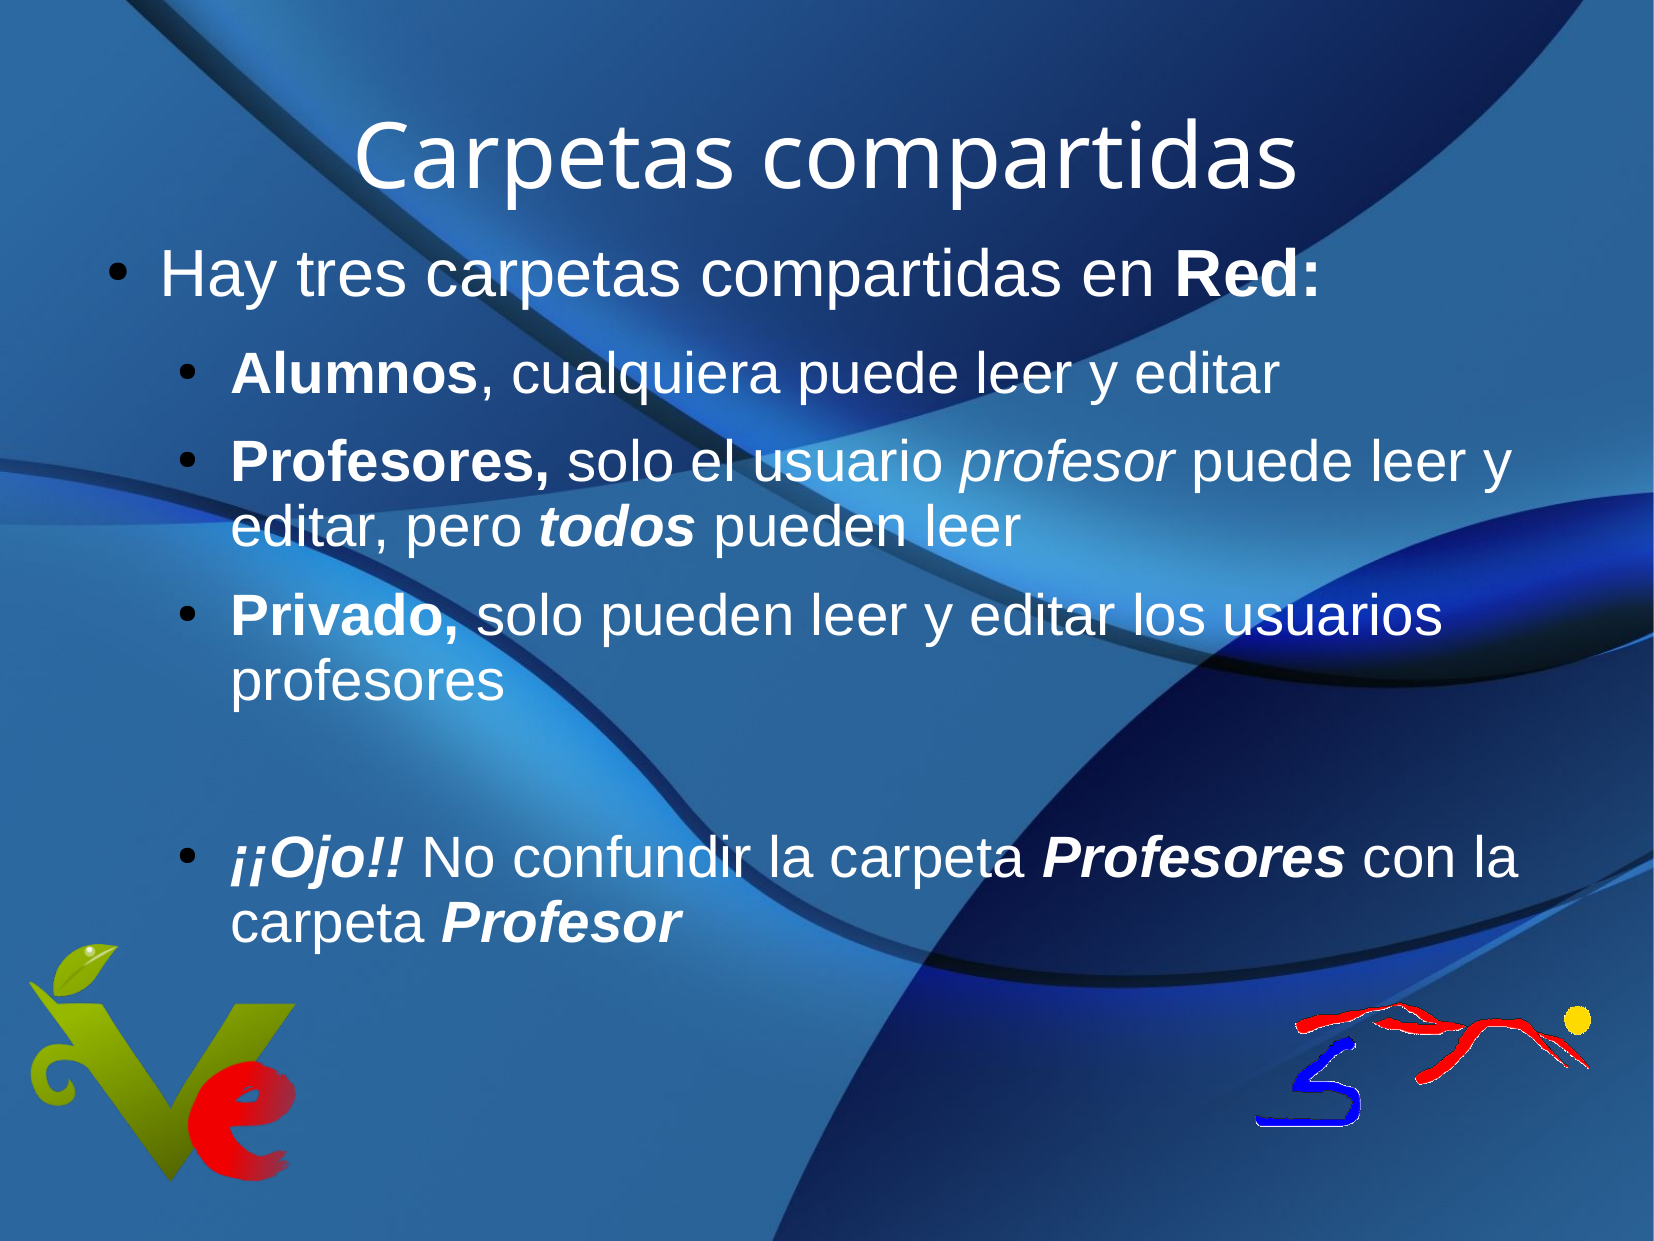

# Carpetas compartidas
Hay tres carpetas compartidas en Red:
Alumnos, cualquiera puede leer y editar
Profesores, solo el usuario profesor puede leer y editar, pero todos pueden leer
Privado, solo pueden leer y editar los usuarios profesores
¡¡Ojo!! No confundir la carpeta Profesores con la carpeta Profesor